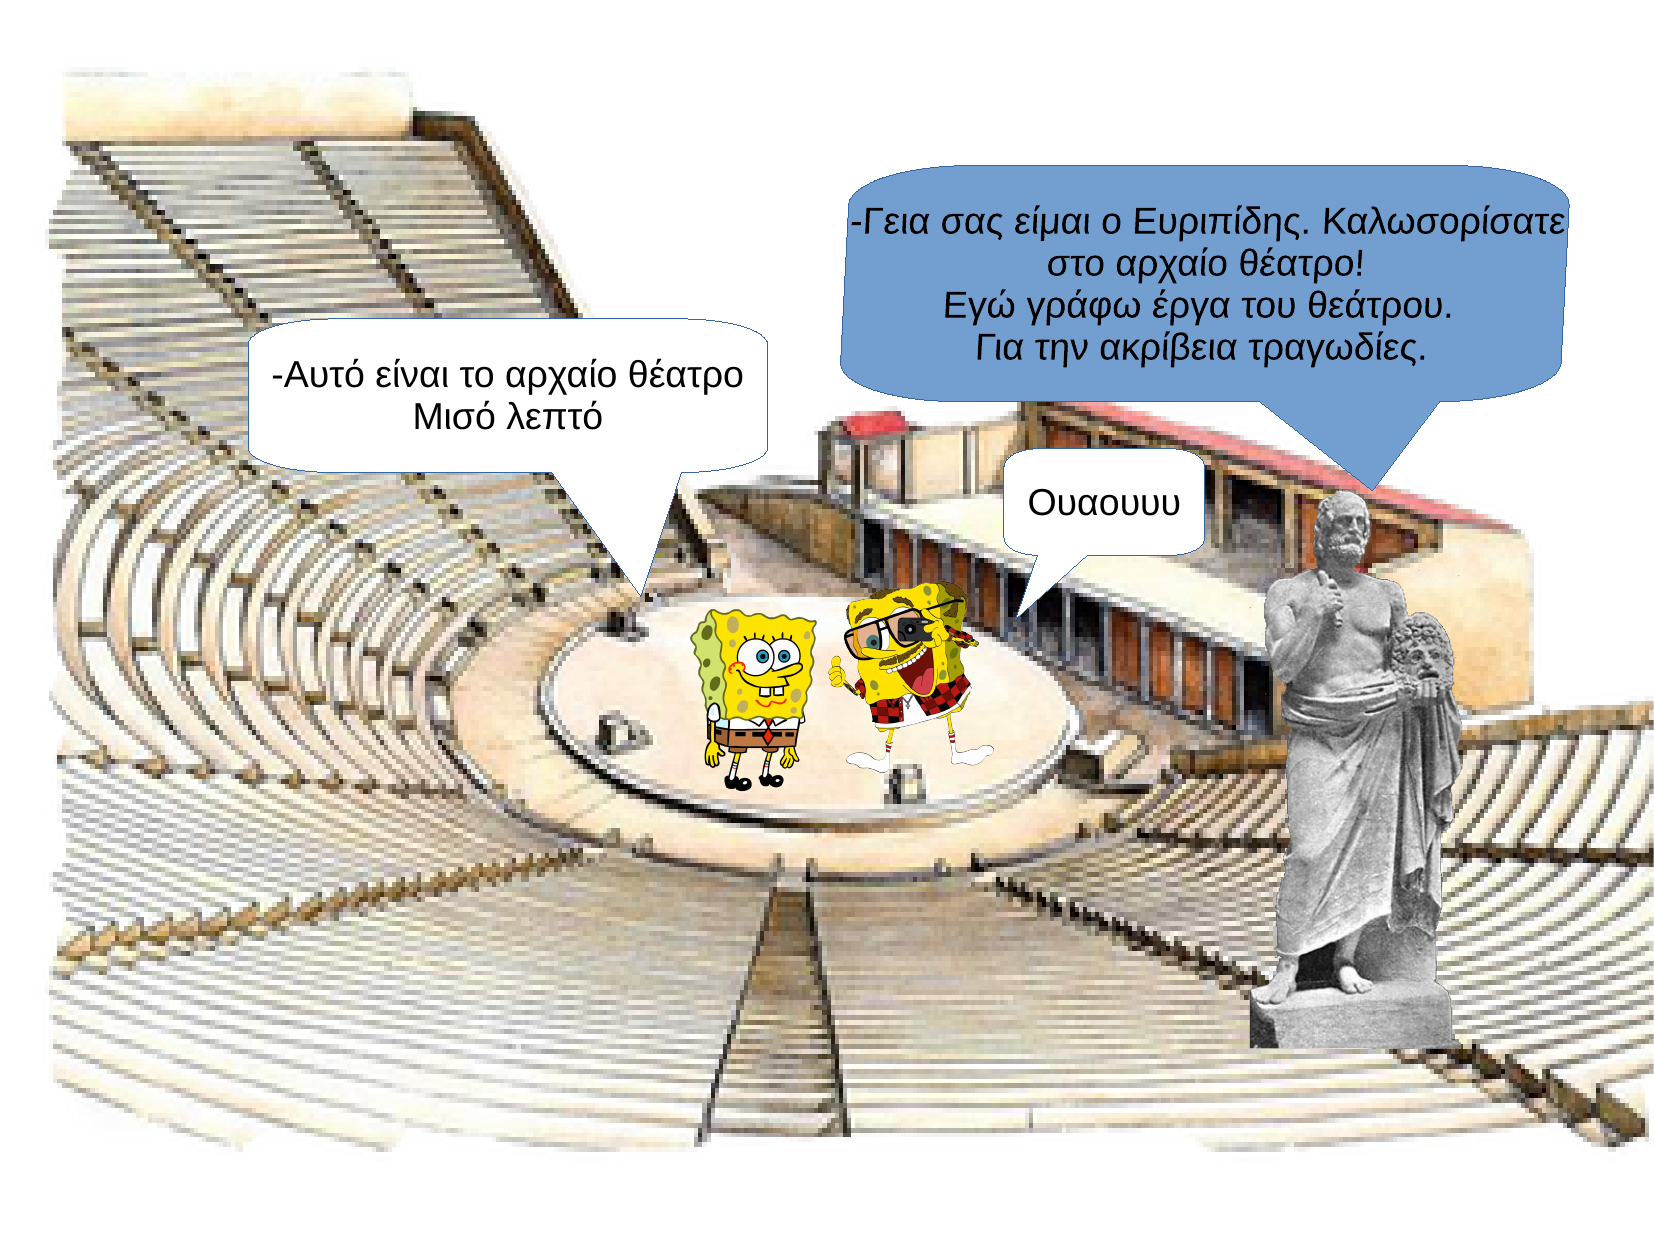

-Γεια σας είμαι ο Ευριπίδης. Καλωσορίσατε
στο αρχαίο θέατρο!
Εγώ γράφω έργα του θεάτρου.
Για την ακρίβεια τραγωδίες.
-Αυτό είναι το αρχαίο θέατρο
Μισό λεπτό
Ουαουυυ